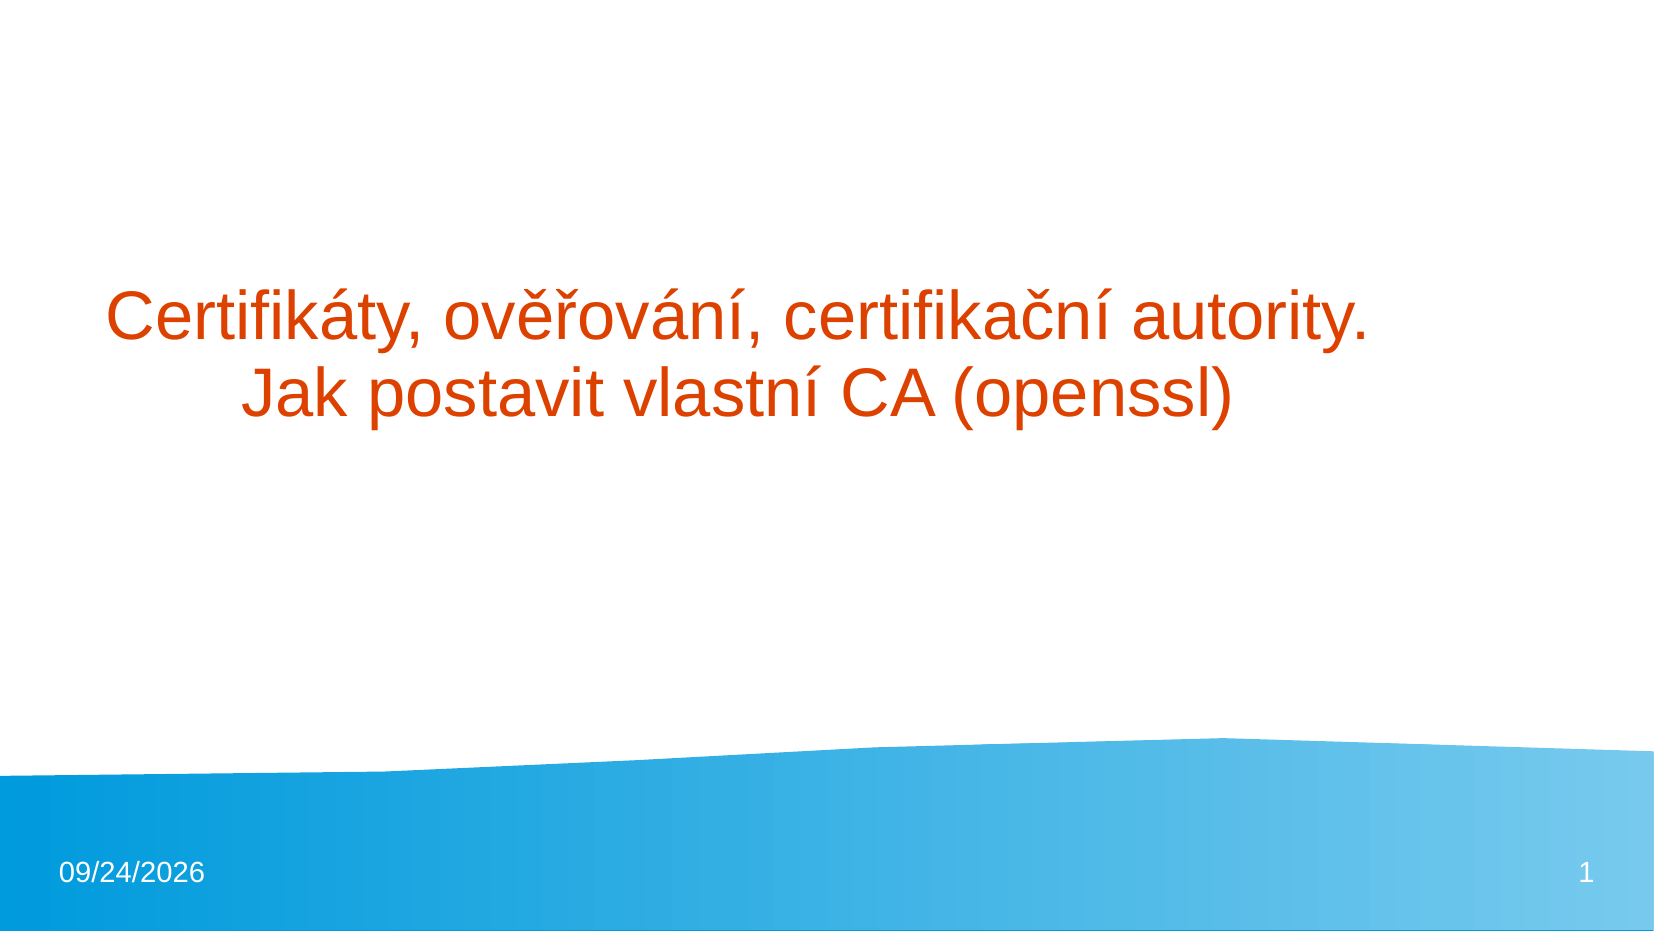

# Certifikáty, ověřování, certifikační autority. Jak postavit vlastní CA (openssl)